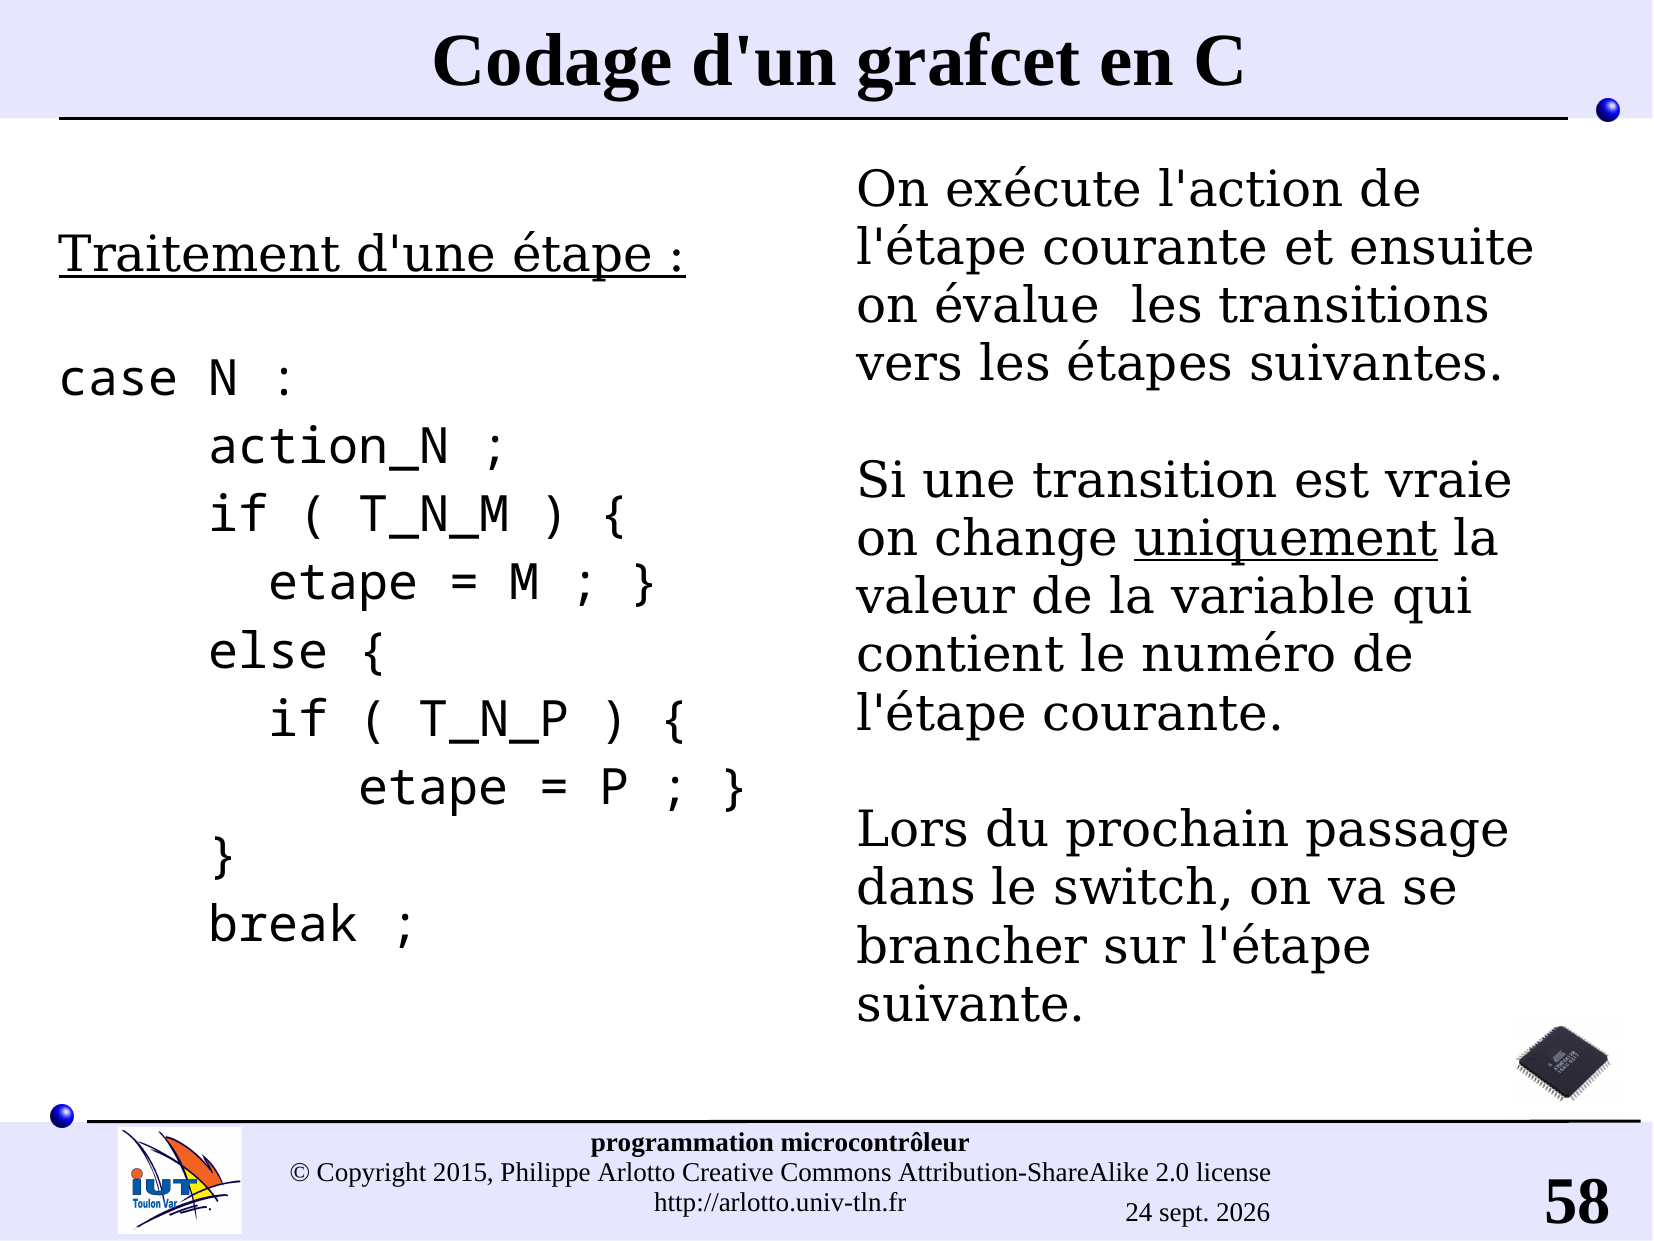

# Codage d'un grafcet en C
On exécute l'action de l'étape courante et ensuite on évalue les transitions vers les étapes suivantes.
Si une transition est vraie on change uniquement la valeur de la variable qui contient le numéro de l'étape courante.
Lors du prochain passage dans le switch, on va se brancher sur l'étape suivante.
Traitement d'une étape :
case N :
 action_N ;
 if ( T_N_M ) {
 etape = M ; }
 else {
 if ( T_N_P ) {
 etape = P ; }
 }
 break ;